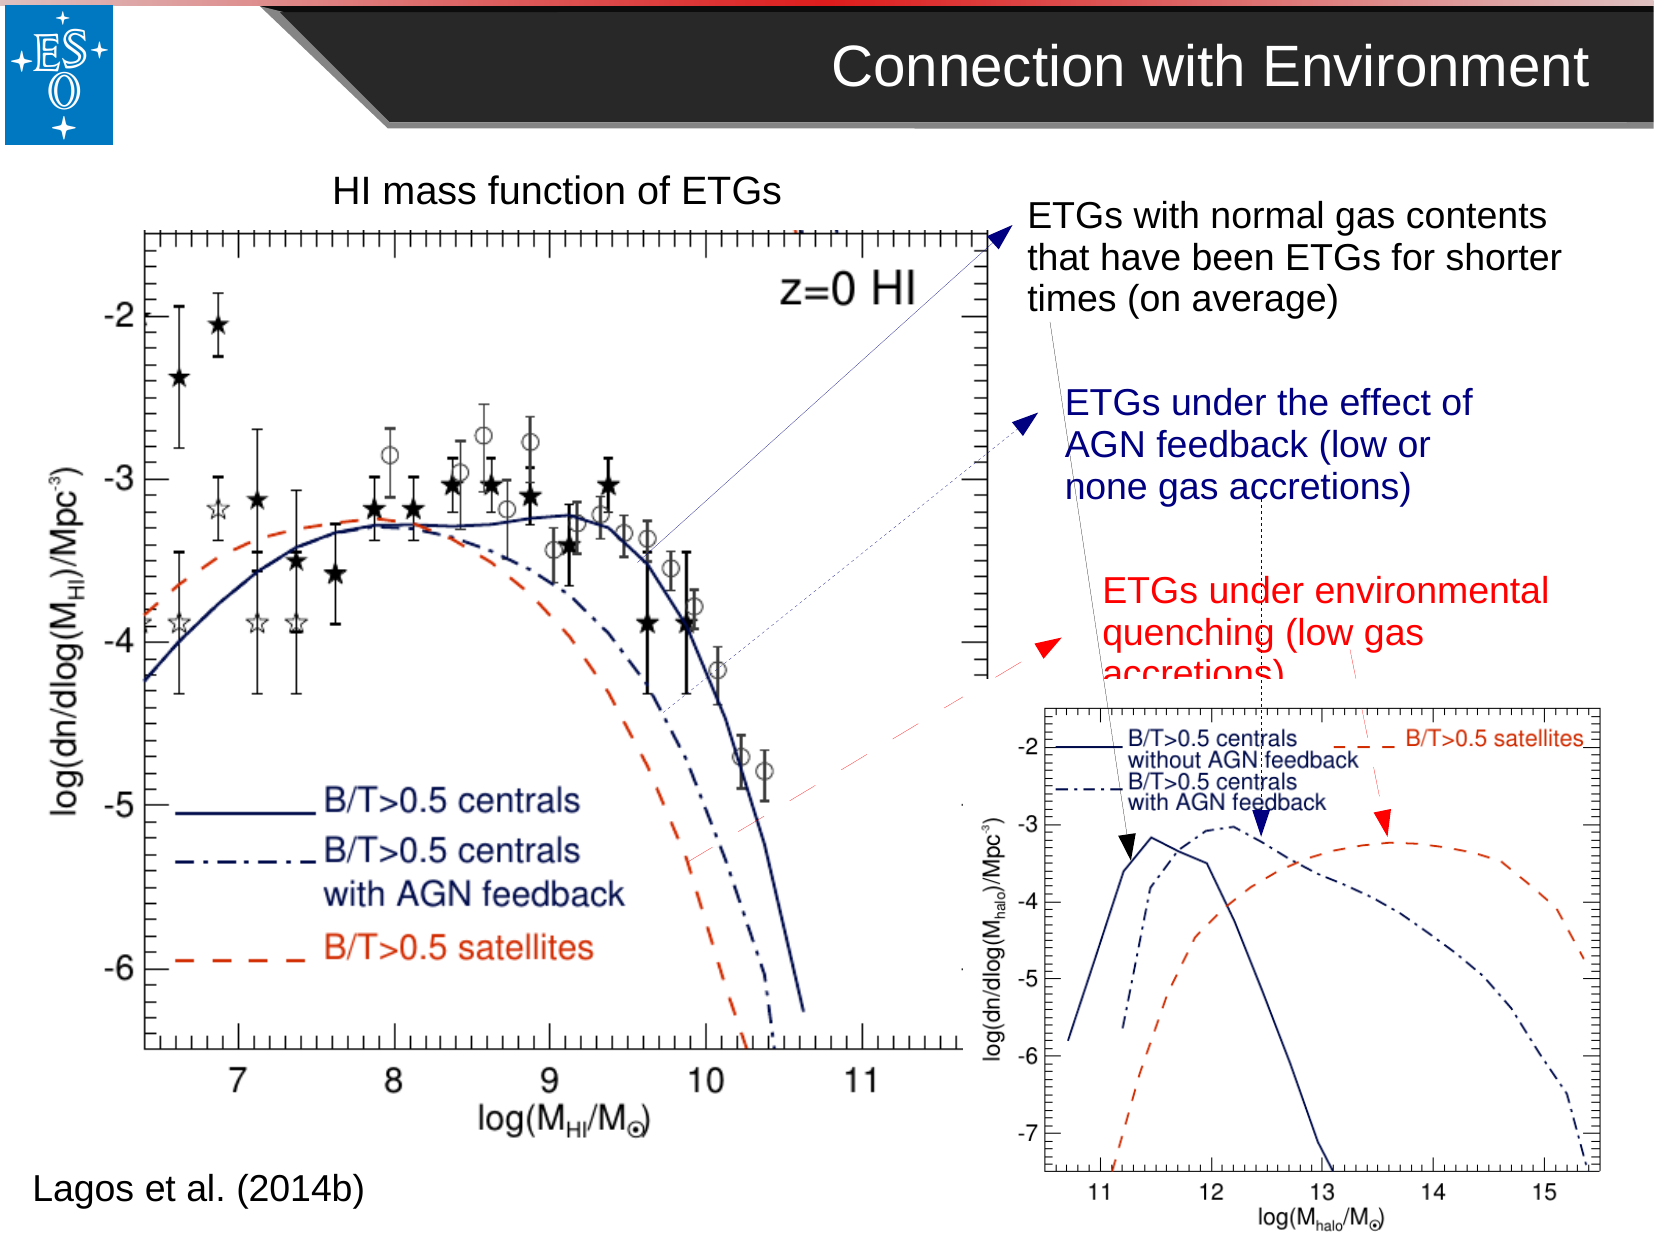

# Connection with Environment
HI mass function of ETGs
ETGs with normal gas contents that have been ETGs for shorter times (on average)
ETGs under the effect of AGN feedback (low or none gas accretions)
ETGs under environmental quenching (low gas accretions)
Lagos et al. (2014b)